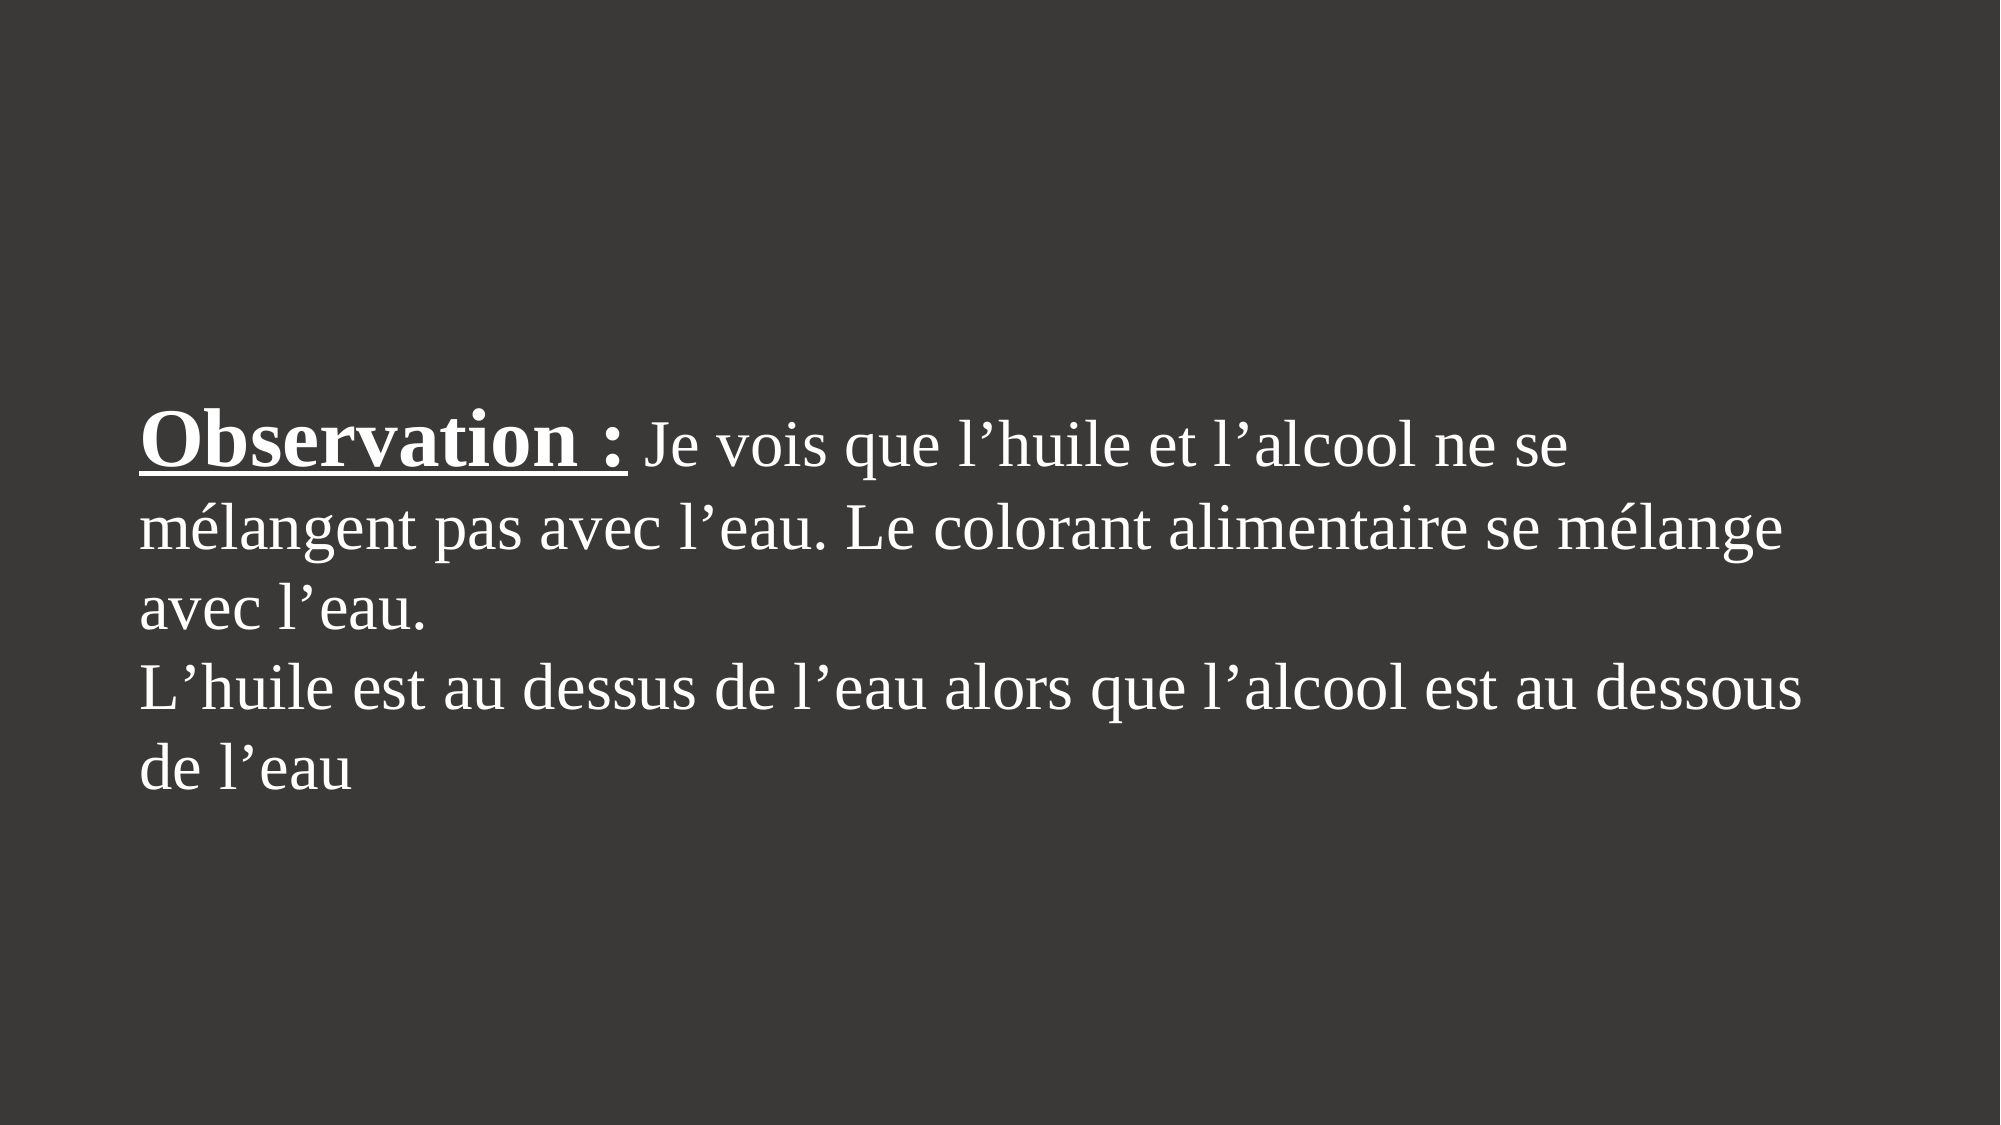

Observation : Je vois que l’huile et l’alcool ne se mélangent pas avec l’eau. Le colorant alimentaire se mélange avec l’eau.
L’huile est au dessus de l’eau alors que l’alcool est au dessous de l’eau